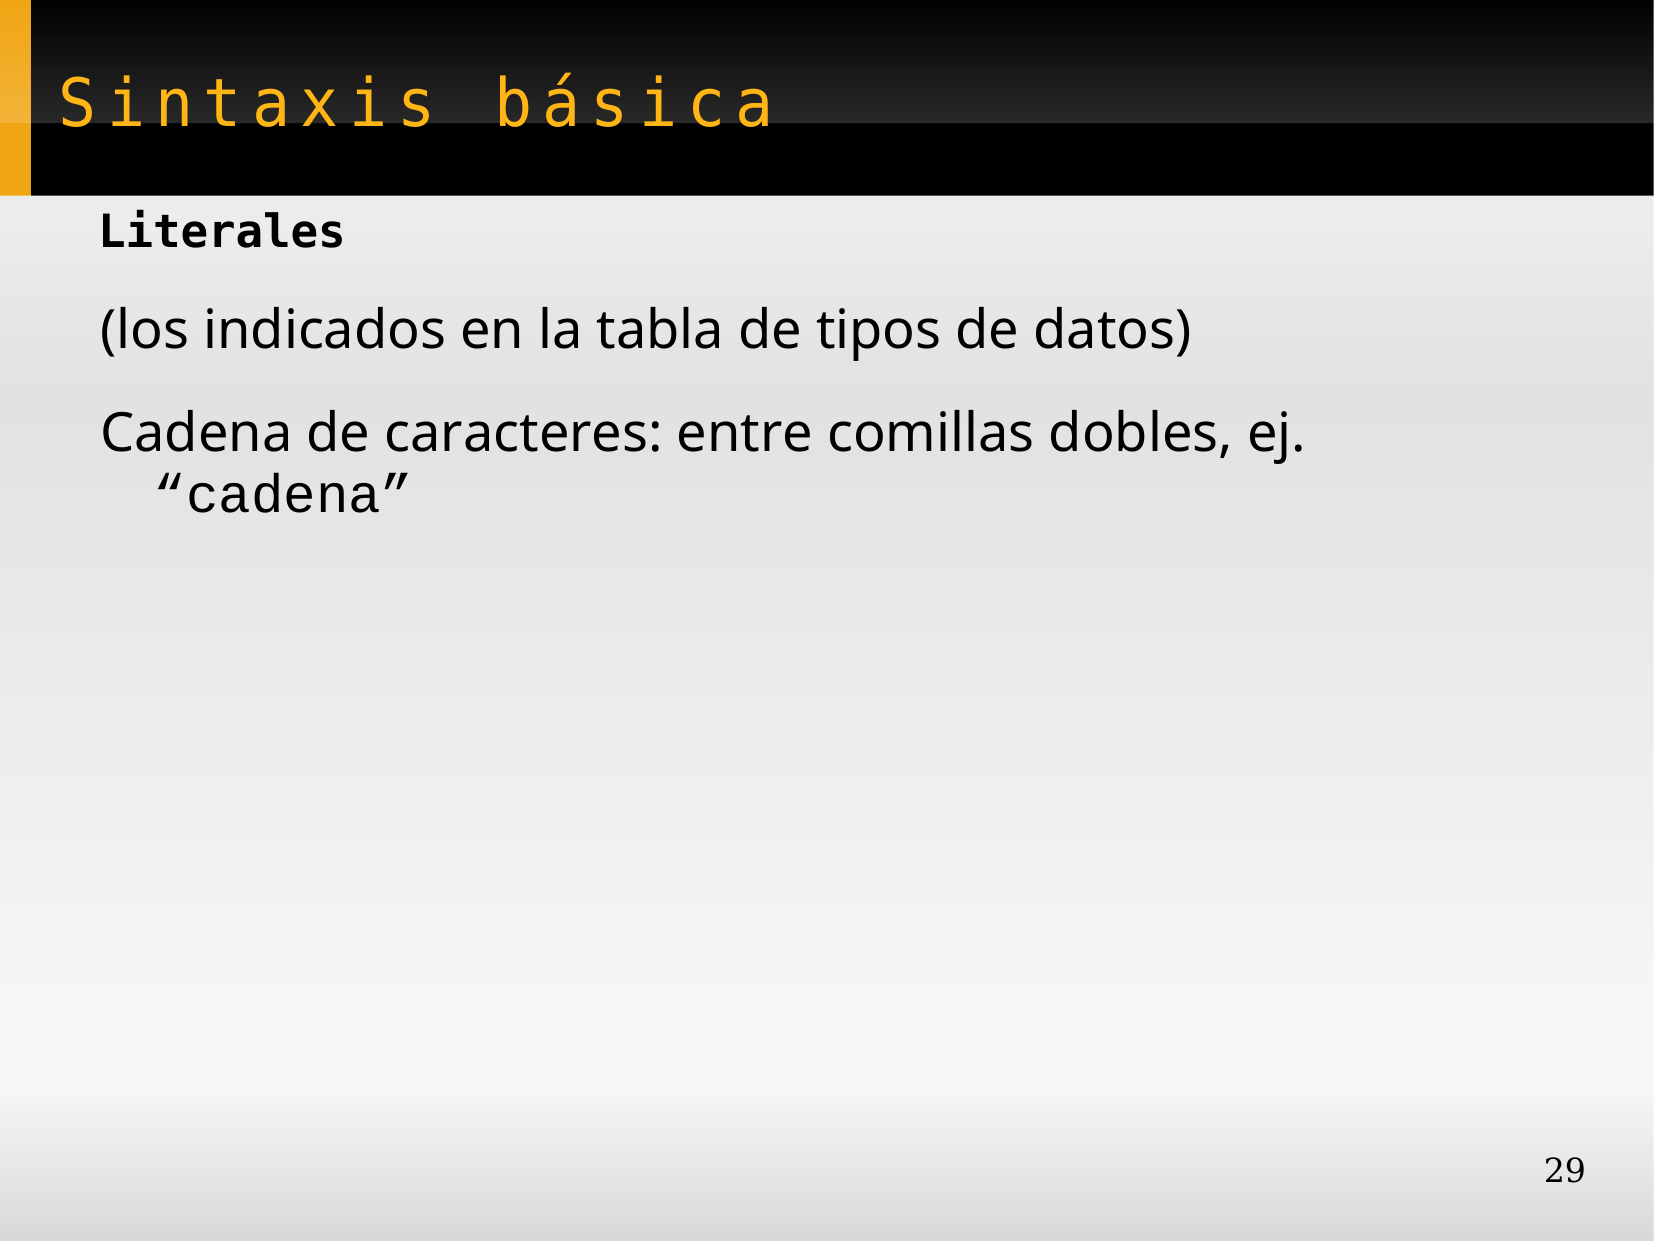

# Sintaxis básica
Literales
(los indicados en la tabla de tipos de datos)
Cadena de caracteres: entre comillas dobles, ej. “cadena”
29